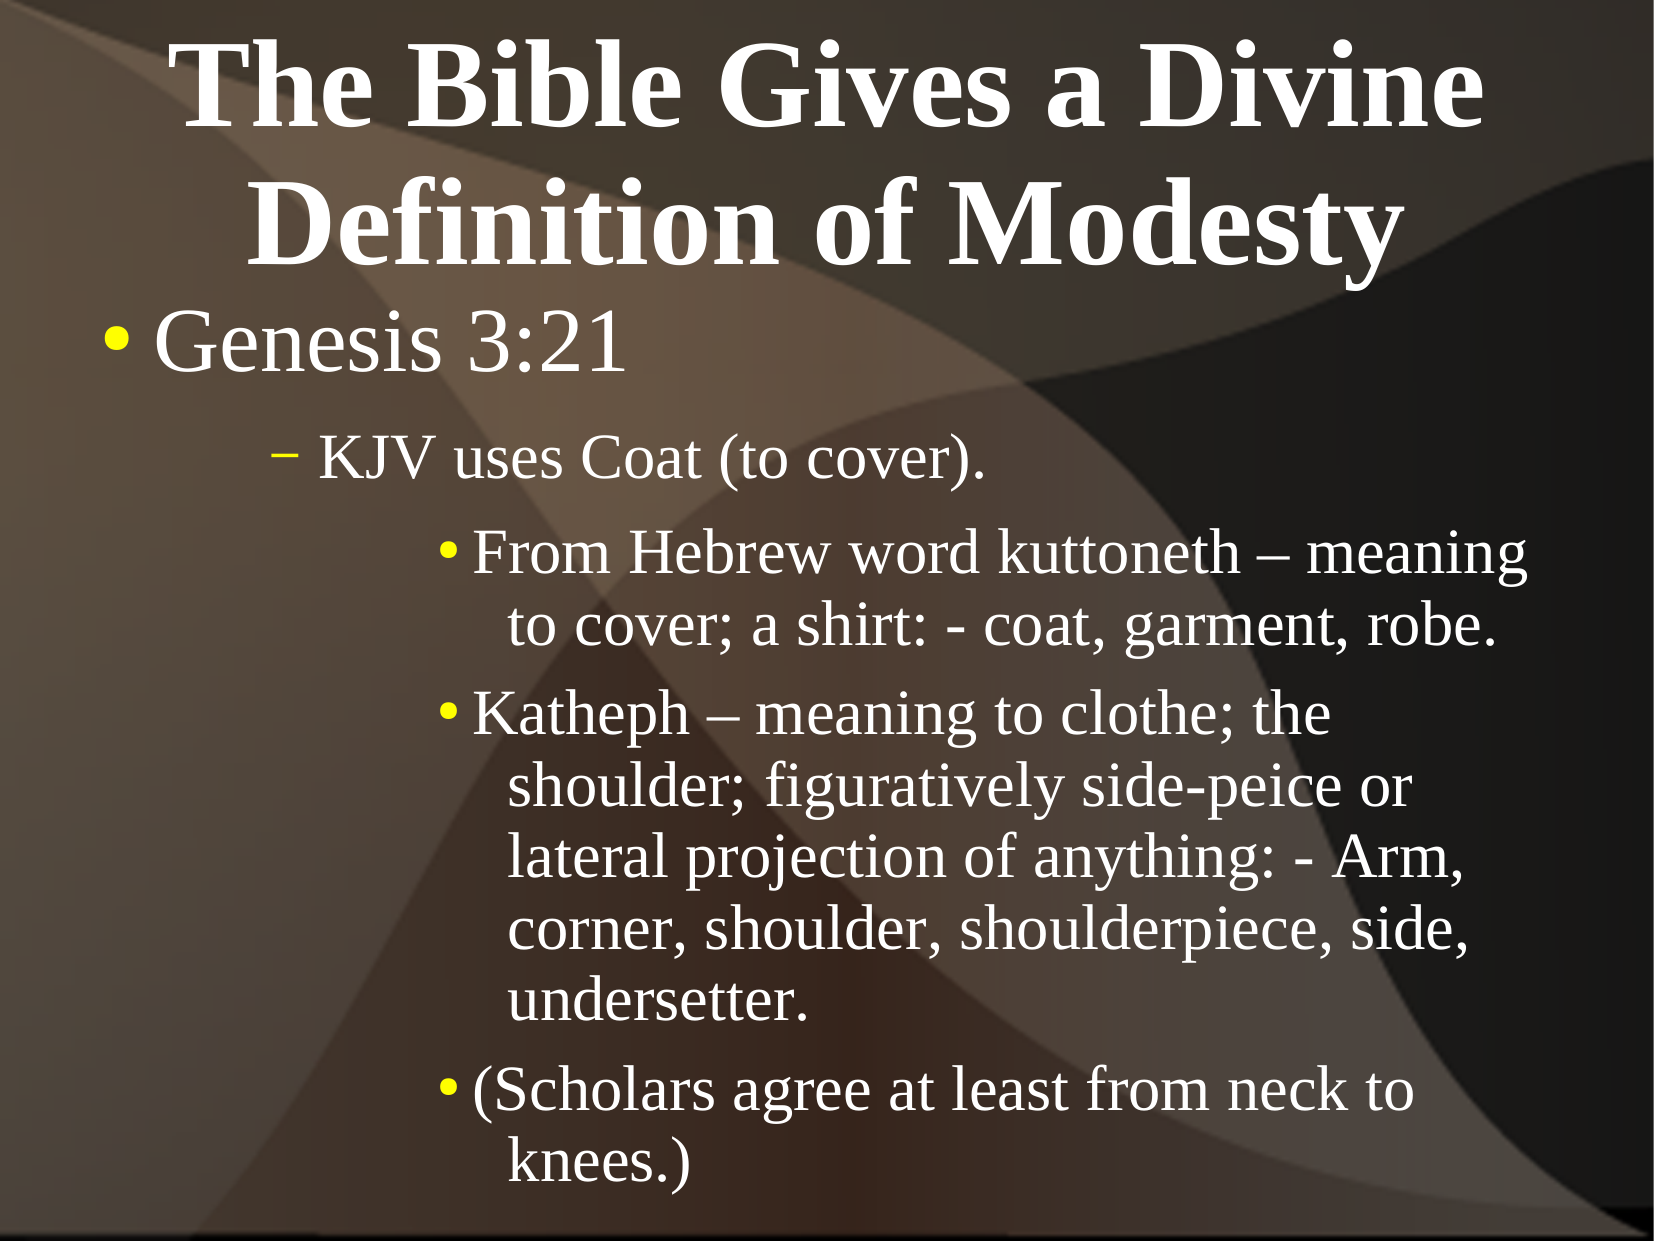

# The Bible Gives a Divine Definition of Modesty
Genesis 3:21
KJV uses Coat (to cover).
From Hebrew word kuttoneth – meaning to cover; a shirt: - coat, garment, robe.
Katheph – meaning to clothe; the shoulder; figuratively side-peice or lateral projection of anything: - Arm, corner, shoulder, shoulderpiece, side, undersetter.
(Scholars agree at least from neck to knees.)